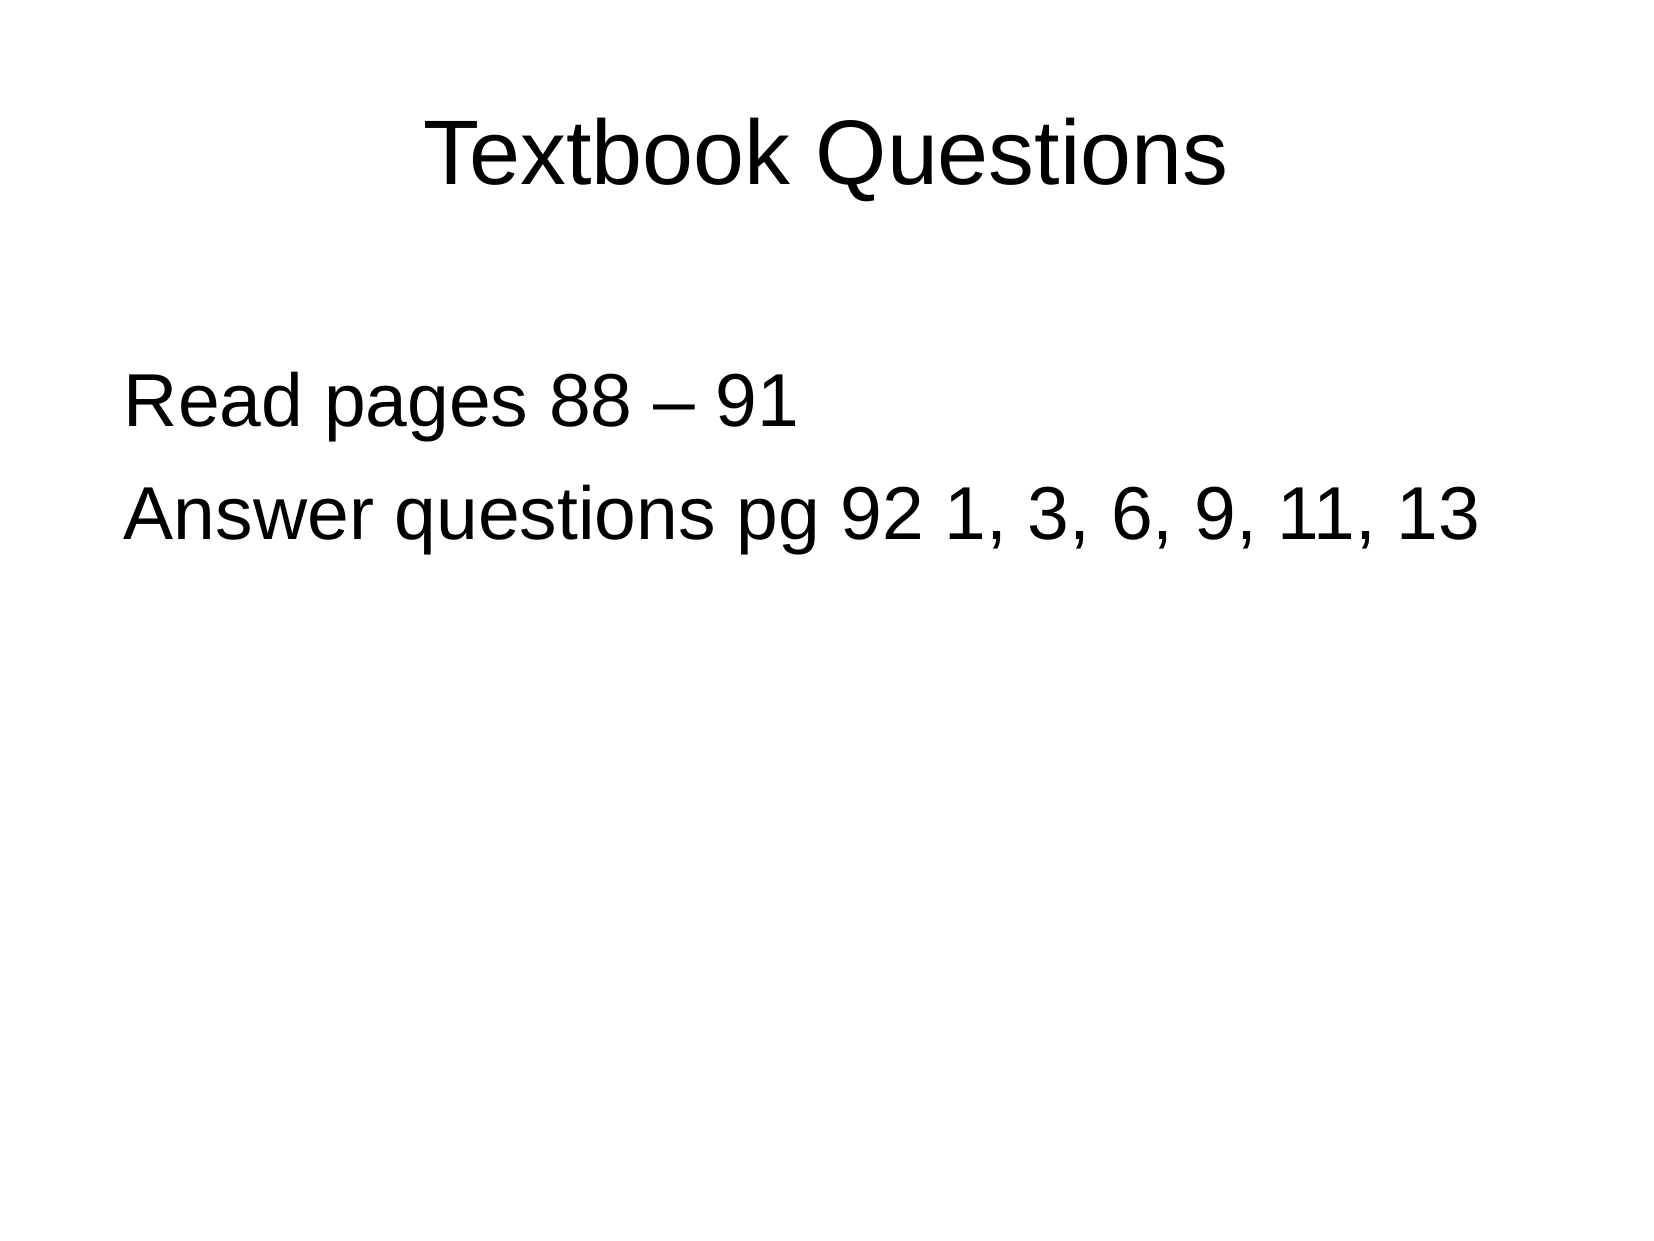

# Textbook Questions
Read pages 88 – 91
Answer questions pg 92 1, 3, 6, 9, 11, 13